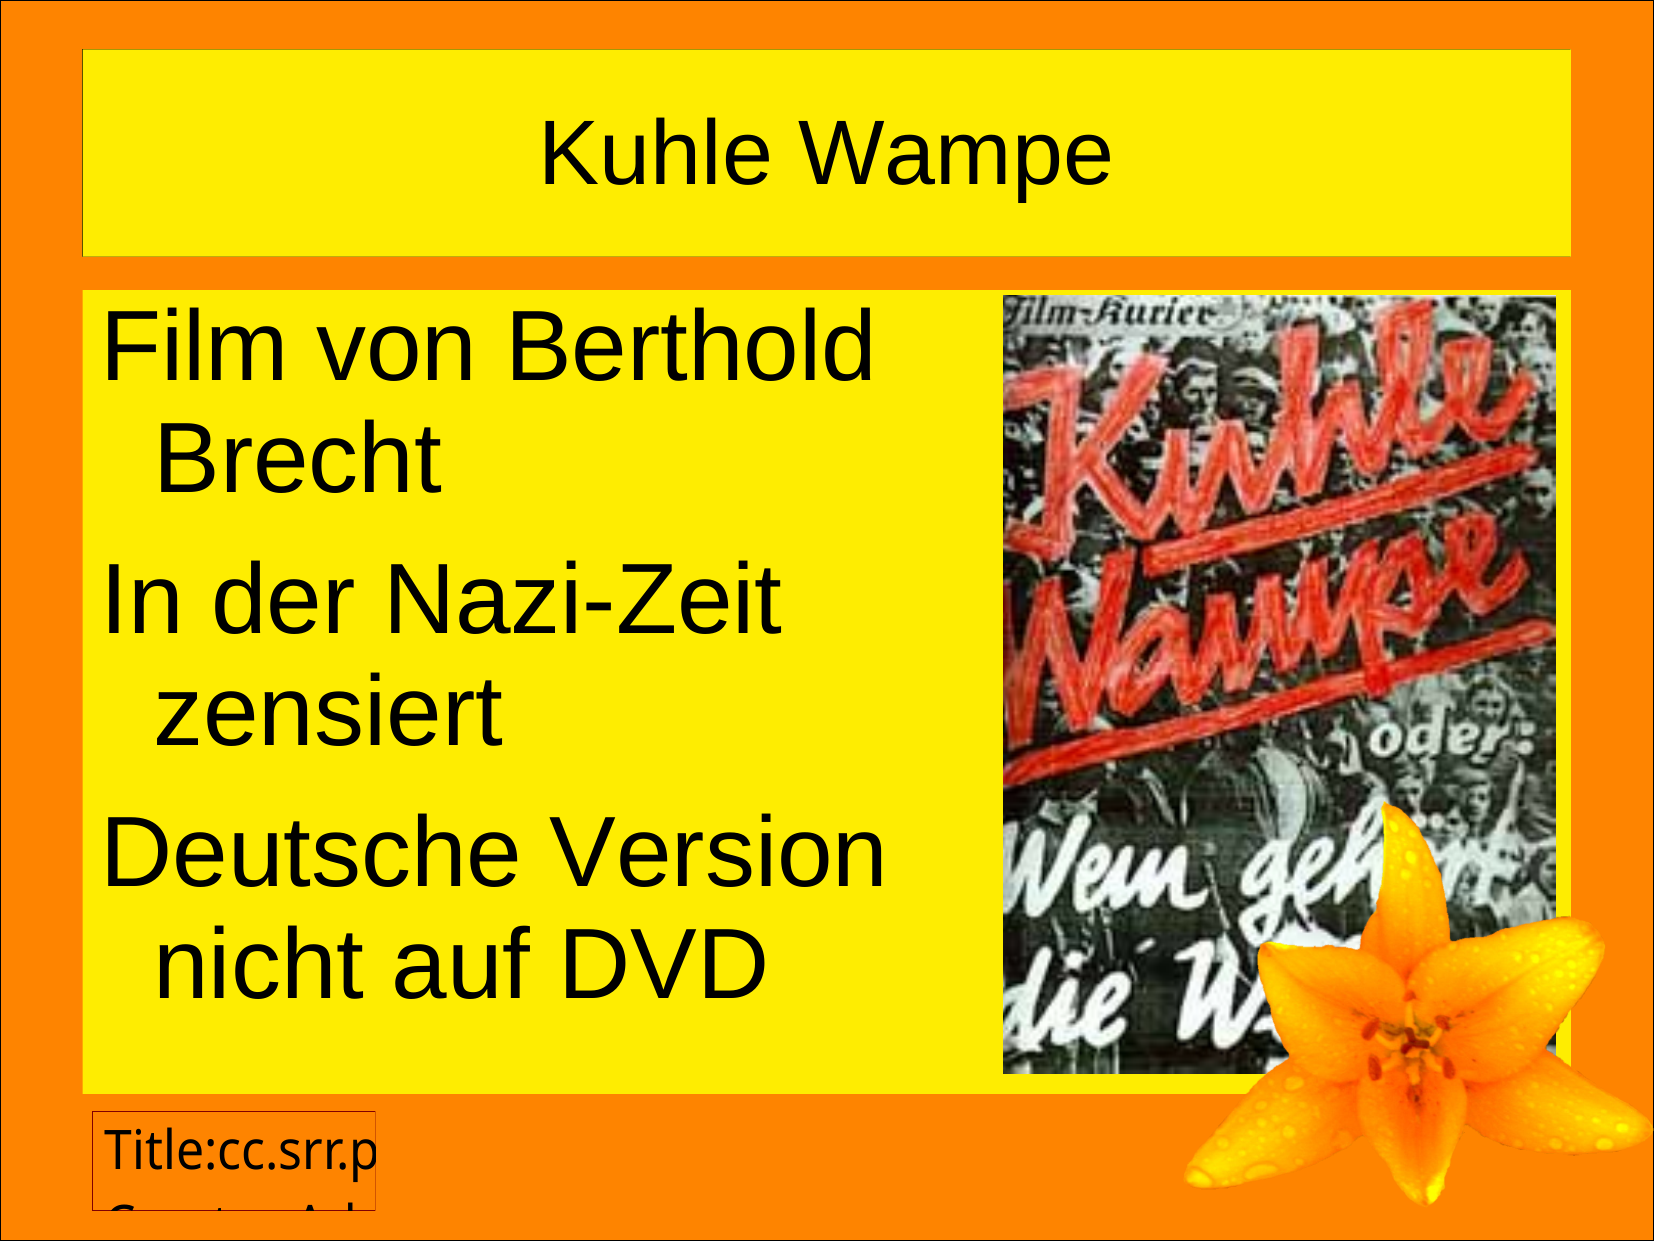

# Kuhle Wampe
Film von Berthold
Brecht
In der Nazi-Zeit
zensiert
Deutsche Version
nicht auf DVD